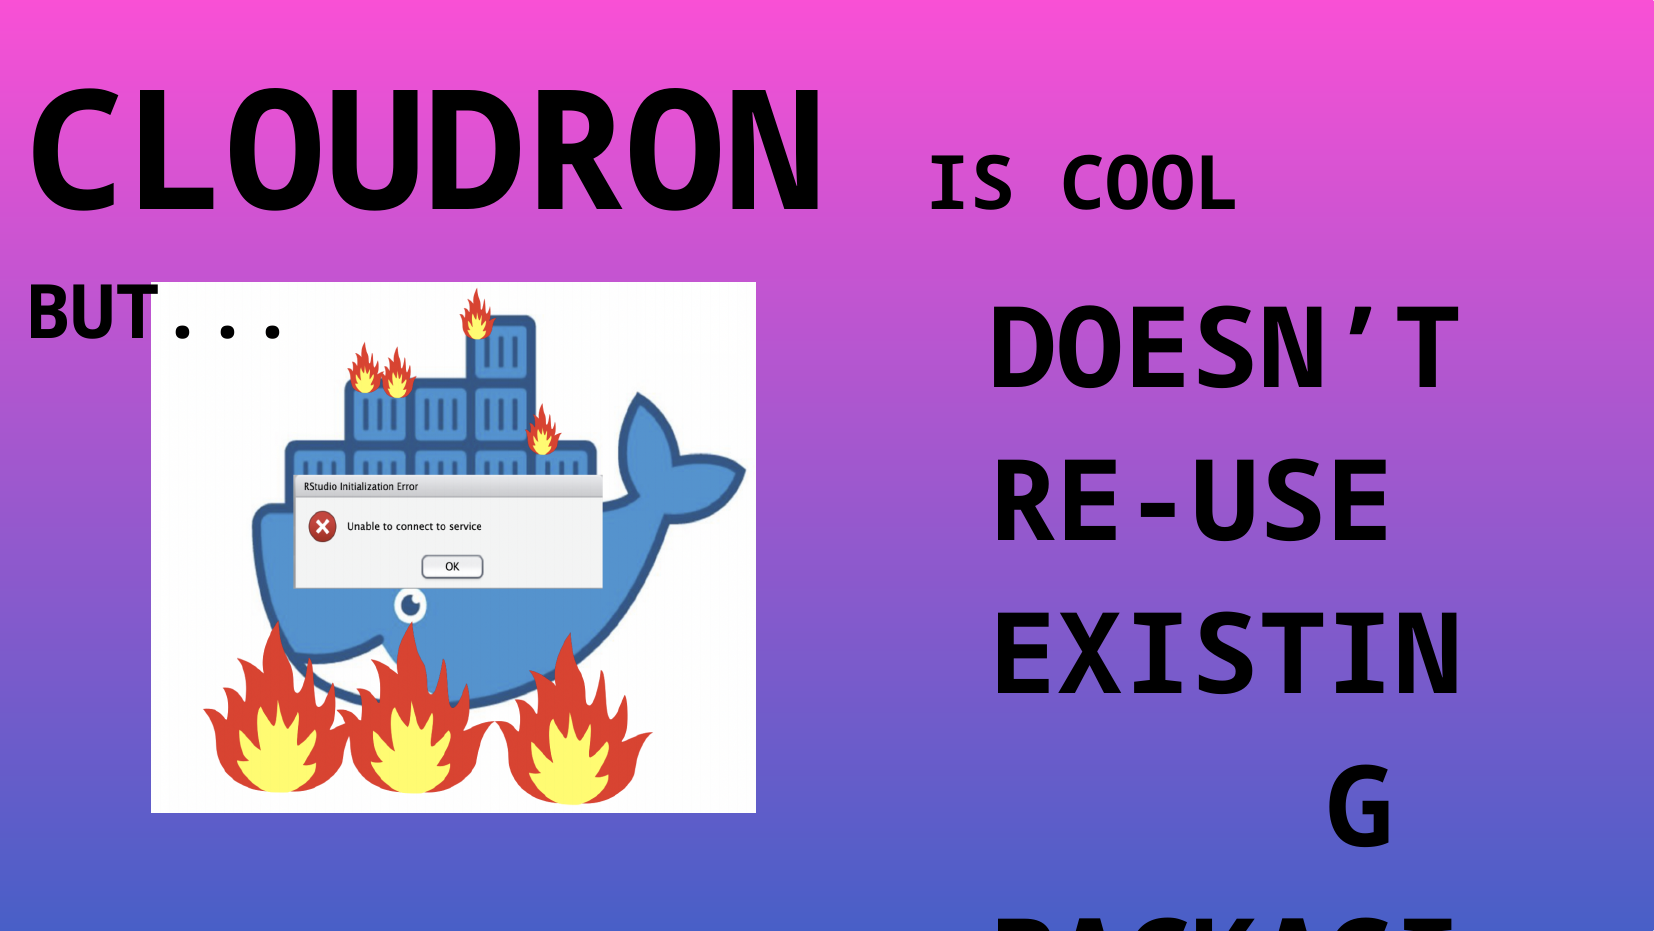

CLOUDRON IS COOL BUT...
DOESN’T
RE-USE
EXISTING
PACKAGING
ECOSYSTEM